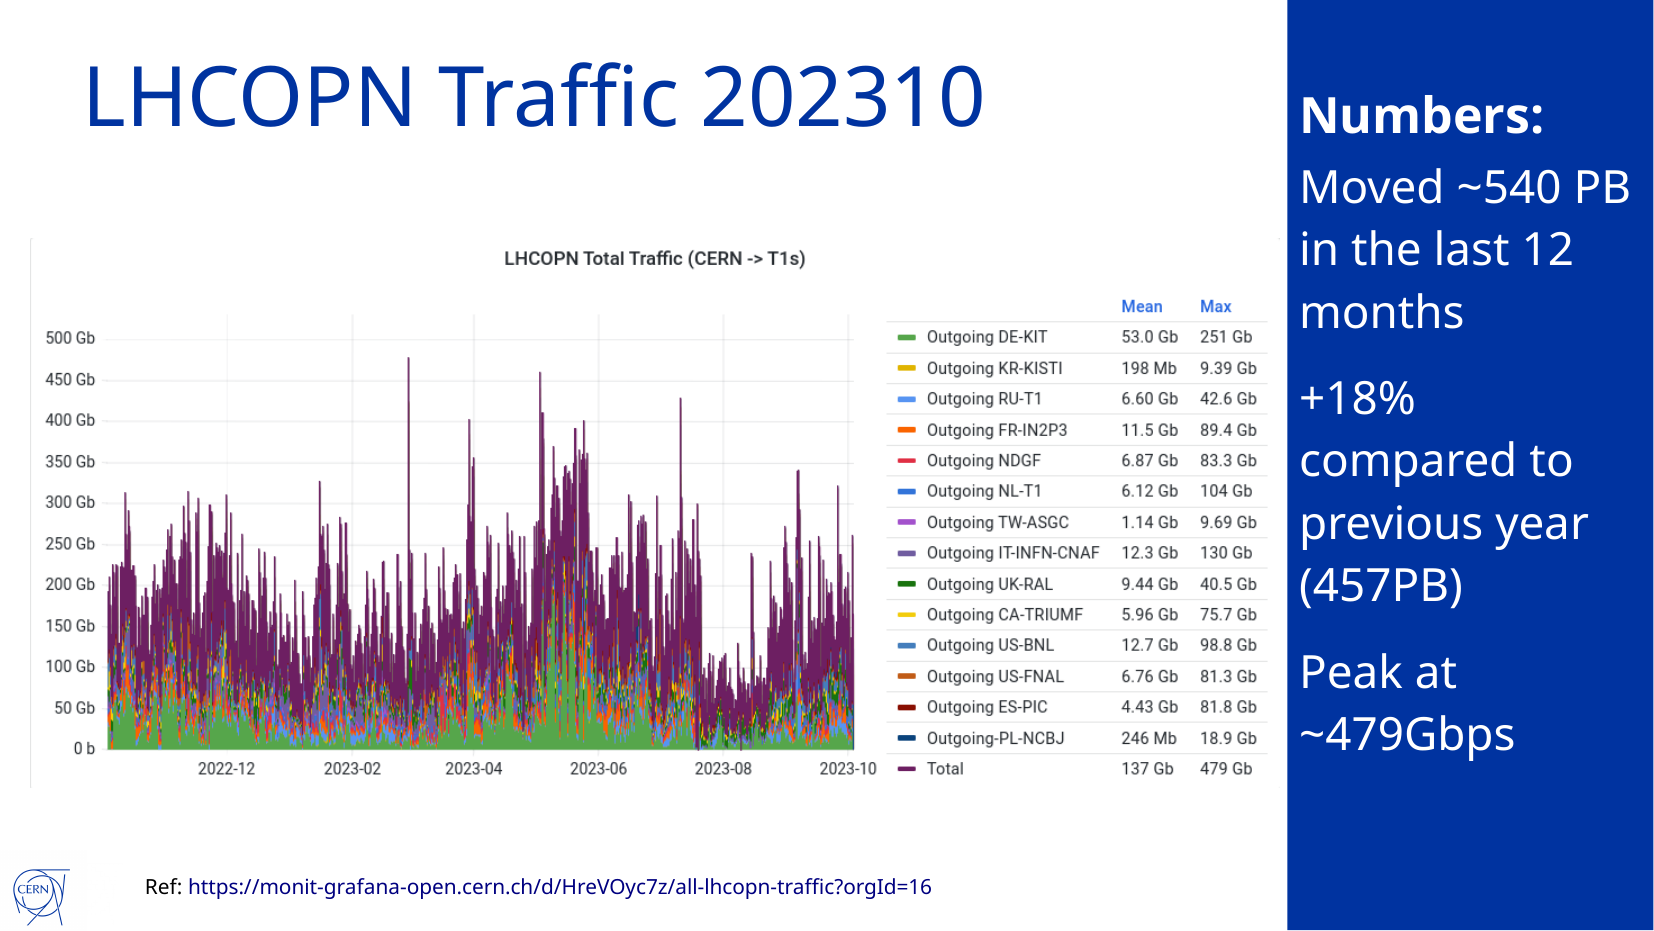

Numbers:
Moved ~540 PB in the last 12 months
+18% compared to previous year (457PB)
Peak at ~479Gbps
# LHCOPN Traffic 202310
Ref: https://monit-grafana-open.cern.ch/d/HreVOyc7z/all-lhcopn-traffic?orgId=16